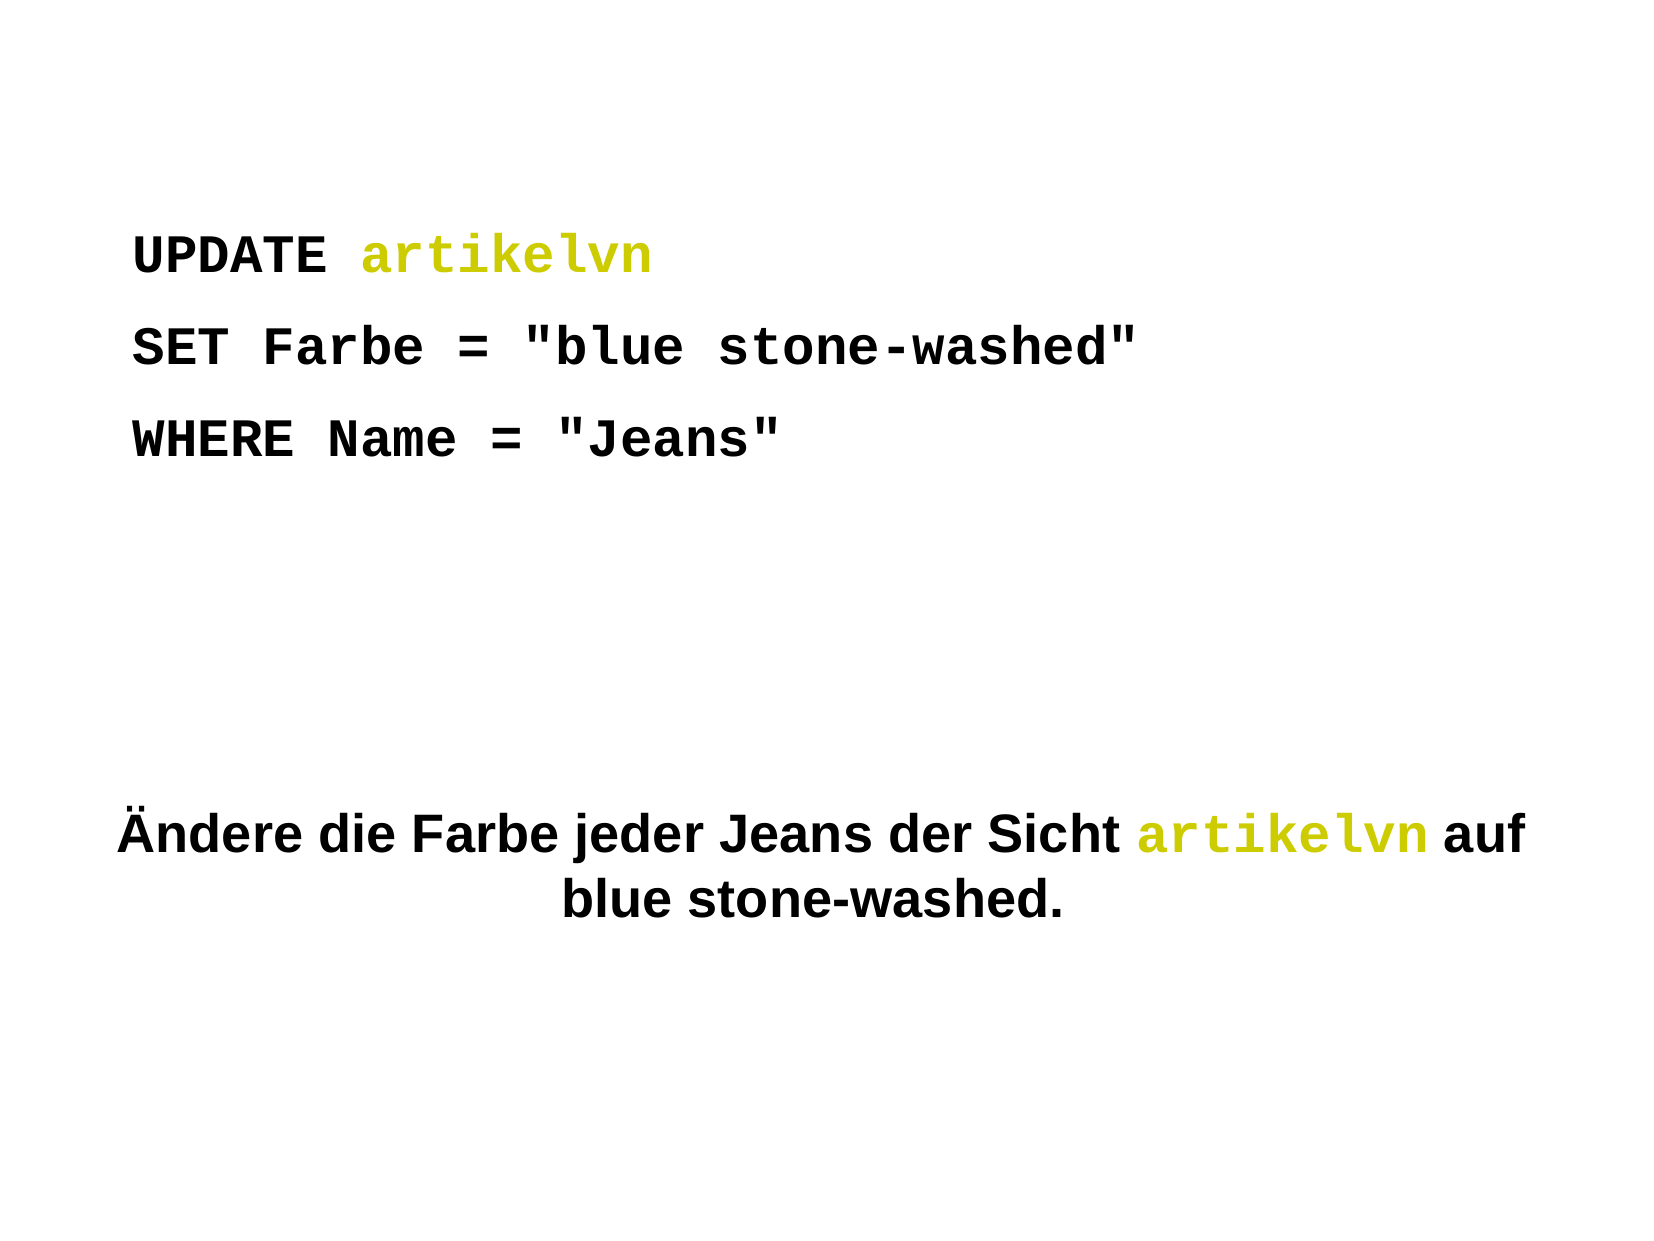

UPDATE artikelvn
SET Farbe = "blue stone-washed"
WHERE Name = "Jeans"
# Ändere die Farbe jeder Jeans der Sicht artikelvn auf blue stone-washed.